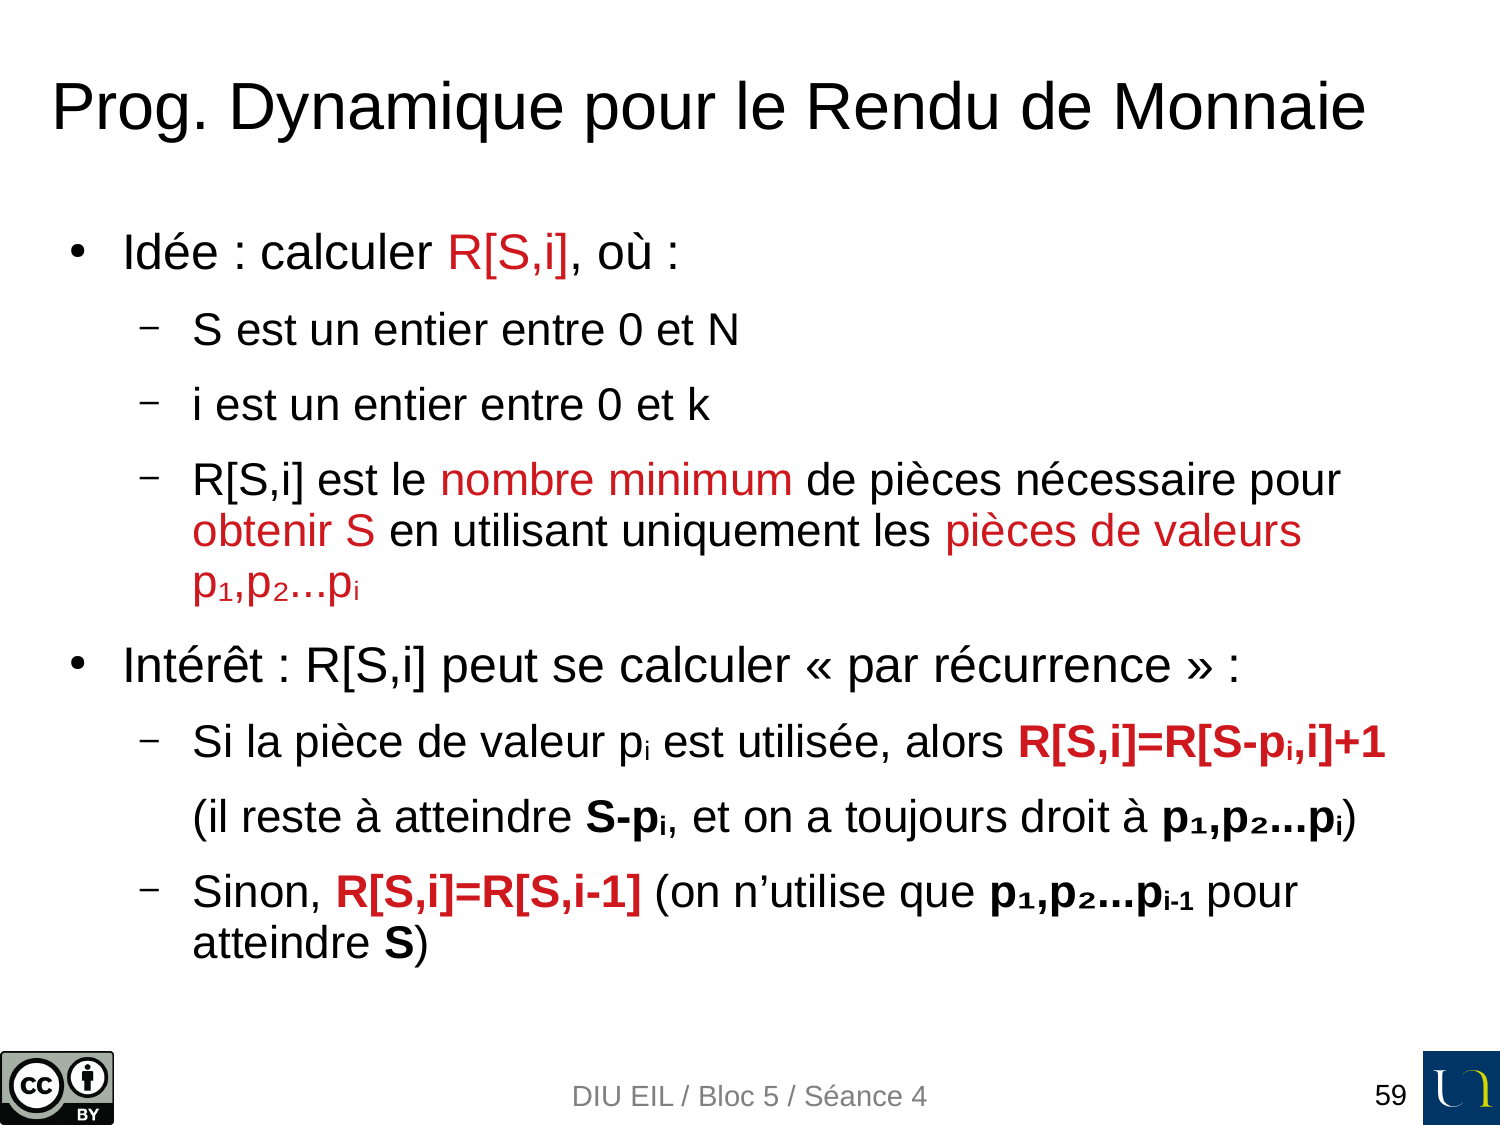

# Prog. Dynamique pour le Rendu de Monnaie
Idée : calculer R[S,i], où :
S est un entier entre 0 et N
i est un entier entre 0 et k
R[S,i] est le nombre minimum de pièces nécessaire pour obtenir S en utilisant uniquement les pièces de valeurs p₁,p₂...pi
Intérêt : R[S,i] peut se calculer « par récurrence » :
Si la pièce de valeur pi est utilisée, alors R[S,i]=R[S-pi,i]+1
(il reste à atteindre S-pi, et on a toujours droit à p₁,p₂...pi)
Sinon, R[S,i]=R[S,i-1] (on n’utilise que p₁,p₂...pi-1 pour atteindre S)
59